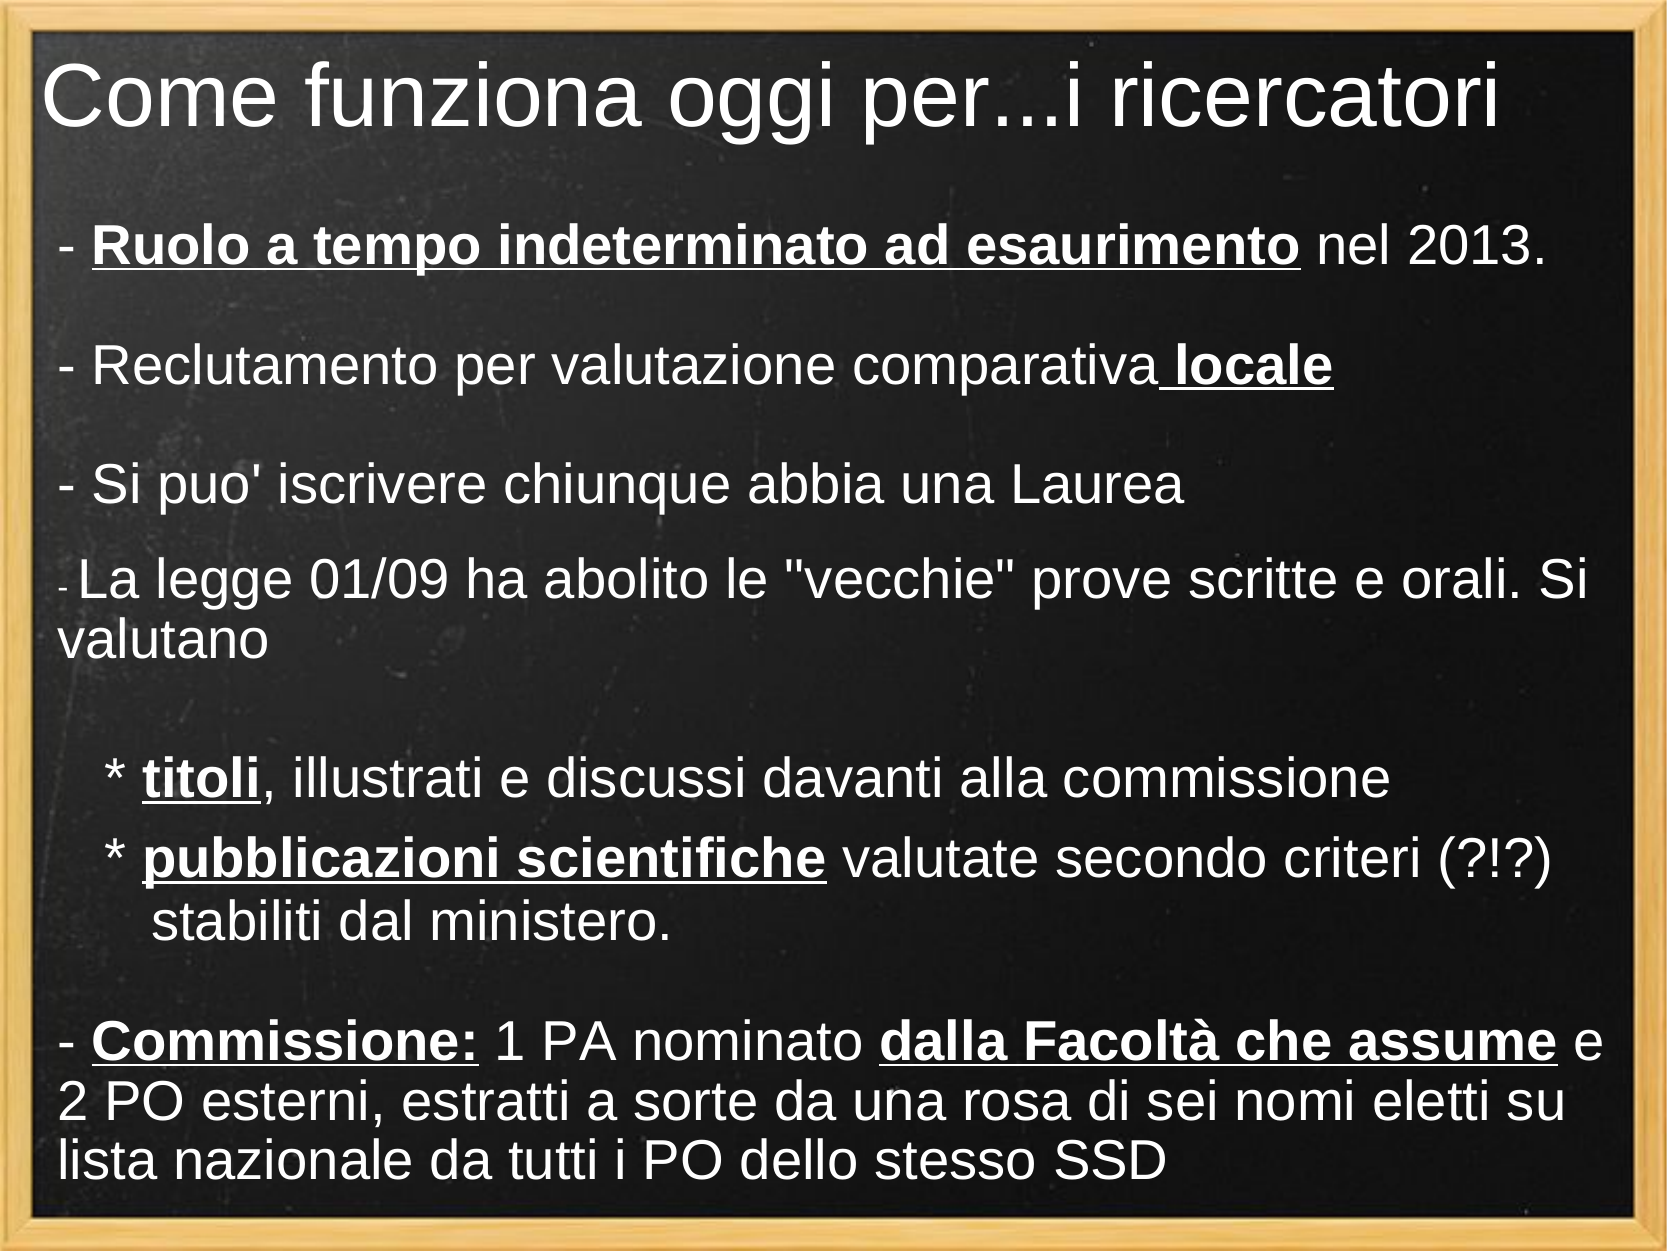

# Come funziona oggi per...i ricercatori
- Ruolo a tempo indeterminato ad esaurimento nel 2013.
- Reclutamento per valutazione comparativa locale
- Si puo' iscrivere chiunque abbia una Laurea
- La legge 01/09 ha abolito le "vecchie" prove scritte e orali. Si valutano
 * titoli, illustrati e discussi davanti alla commissione
 * pubblicazioni scientifiche valutate secondo criteri (?!?) 	stabiliti dal ministero.
- Commissione: 1 PA nominato dalla Facoltà che assume e 2 PO esterni, estratti a sorte da una rosa di sei nomi eletti su lista nazionale da tutti i PO dello stesso SSD